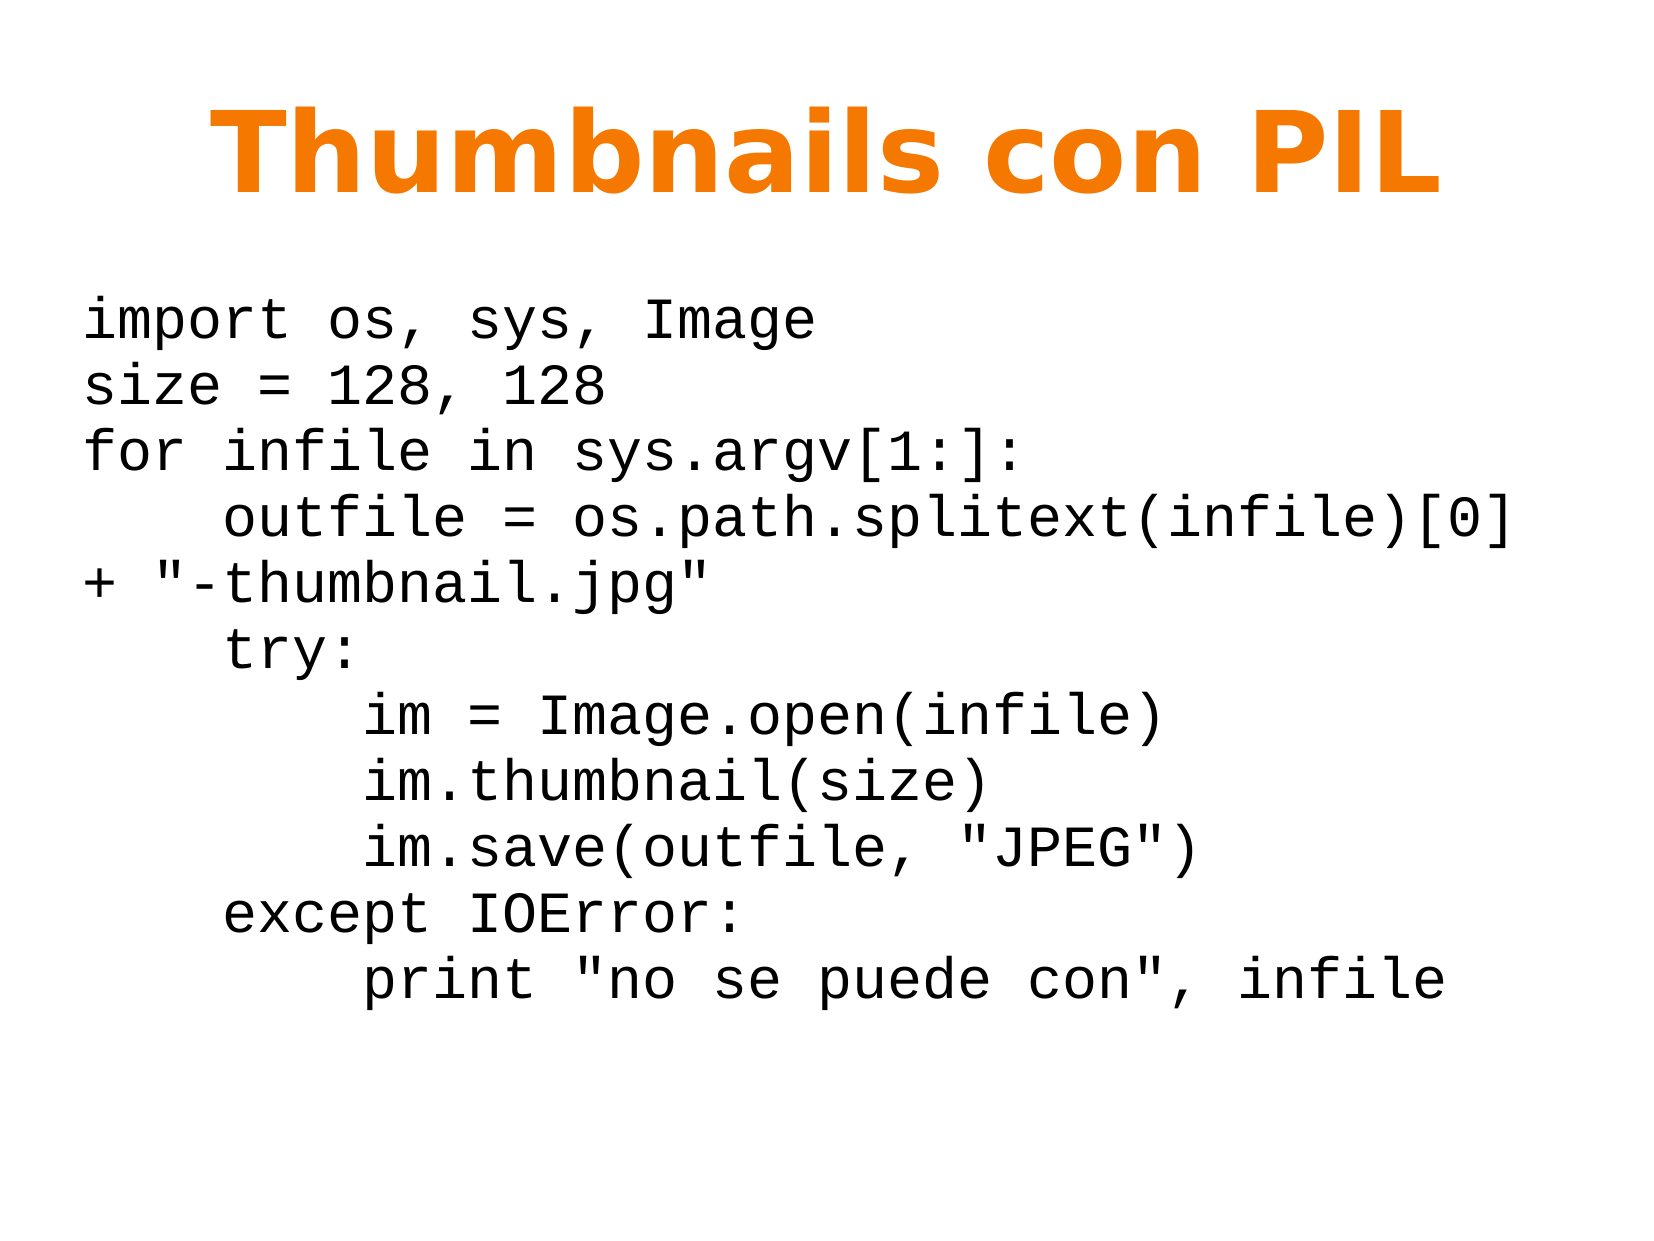

# Thumbnails con PIL
import os, sys, Image
size = 128, 128
for infile in sys.argv[1:]:
 outfile = os.path.splitext(infile)[0] + "-thumbnail.jpg"
 try:
 im = Image.open(infile)
 im.thumbnail(size)
 im.save(outfile, "JPEG")
 except IOError:
 print "no se puede con", infile